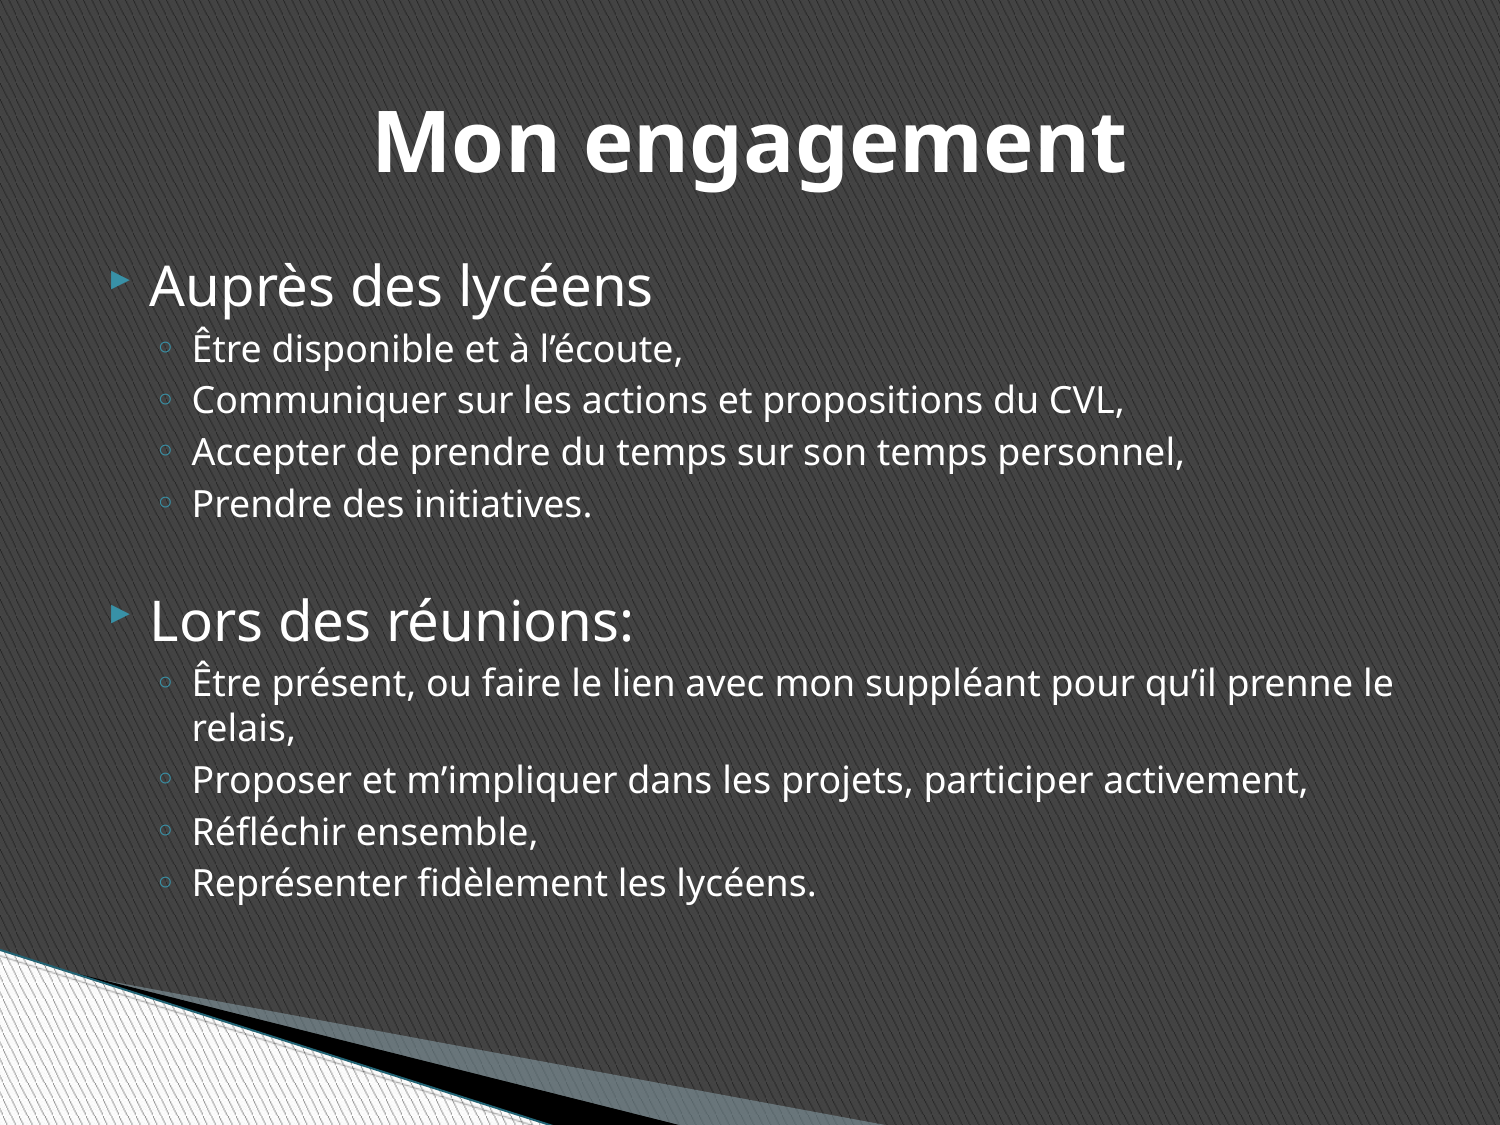

# Mon engagement
Auprès des lycéens
Être disponible et à l’écoute,
Communiquer sur les actions et propositions du CVL,
Accepter de prendre du temps sur son temps personnel,
Prendre des initiatives.
Lors des réunions:
Être présent, ou faire le lien avec mon suppléant pour qu’il prenne le relais,
Proposer et m’impliquer dans les projets, participer activement,
Réfléchir ensemble,
Représenter fidèlement les lycéens.